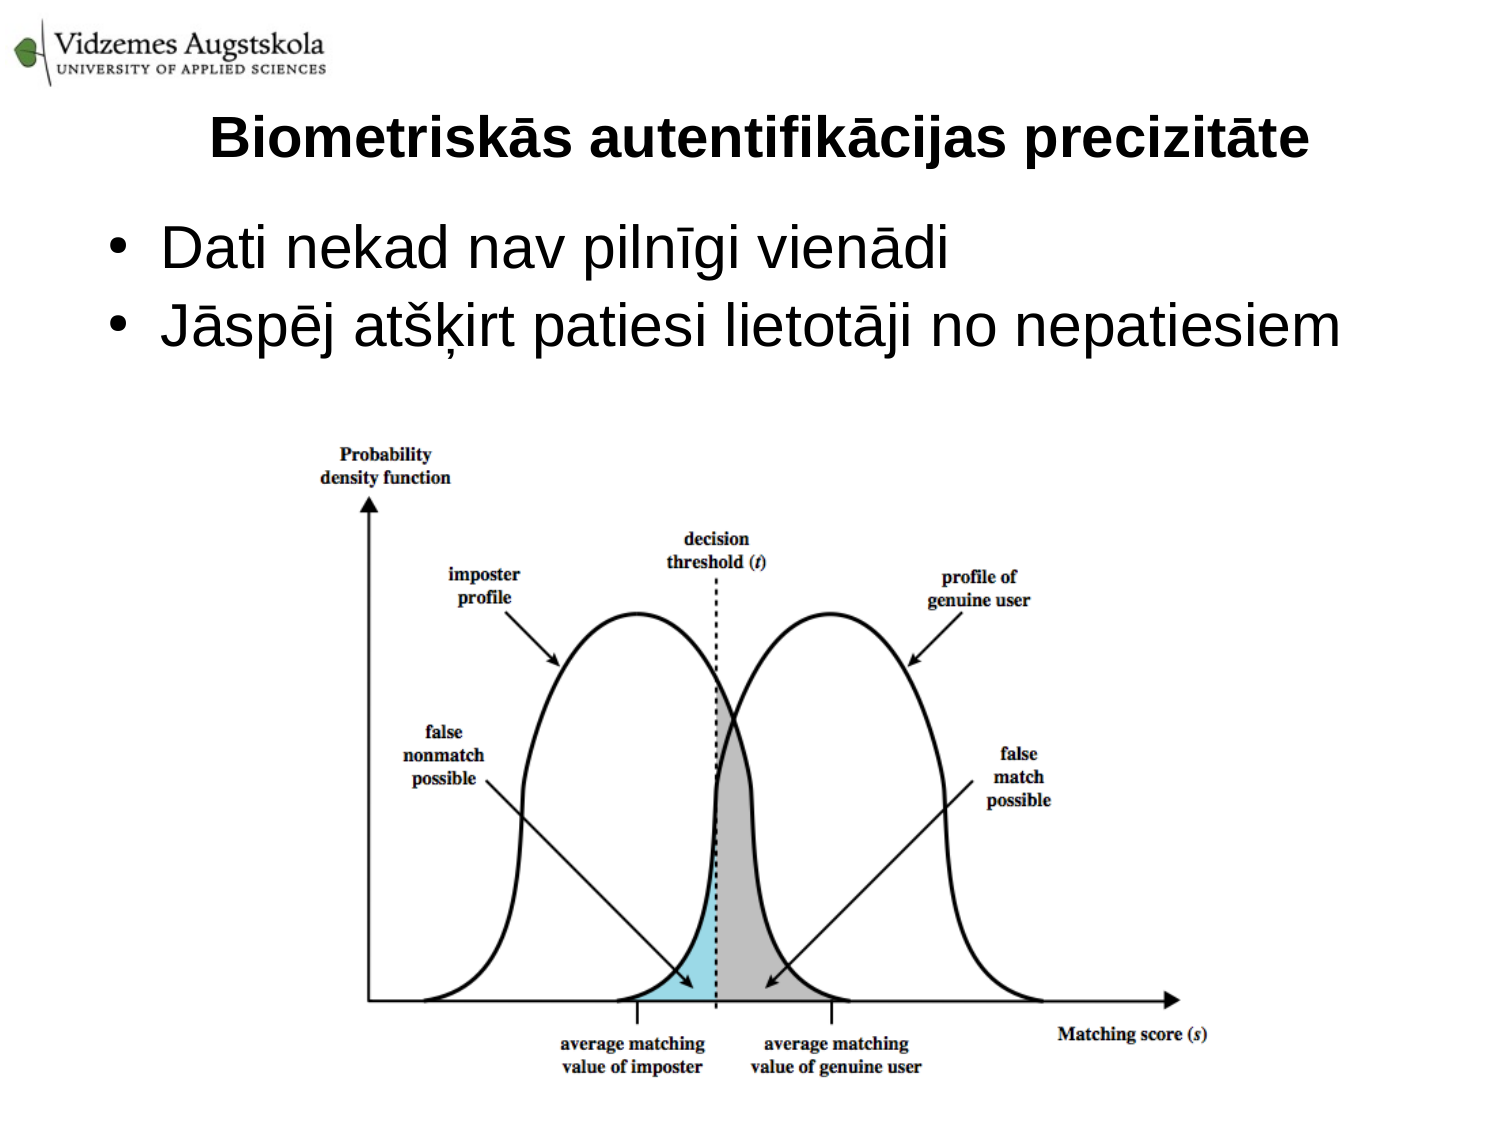

# Biometriskās autentifikācijas precizitāte
Dati nekad nav pilnīgi vienādi
Jāspēj atšķirt patiesi lietotāji no nepatiesiem